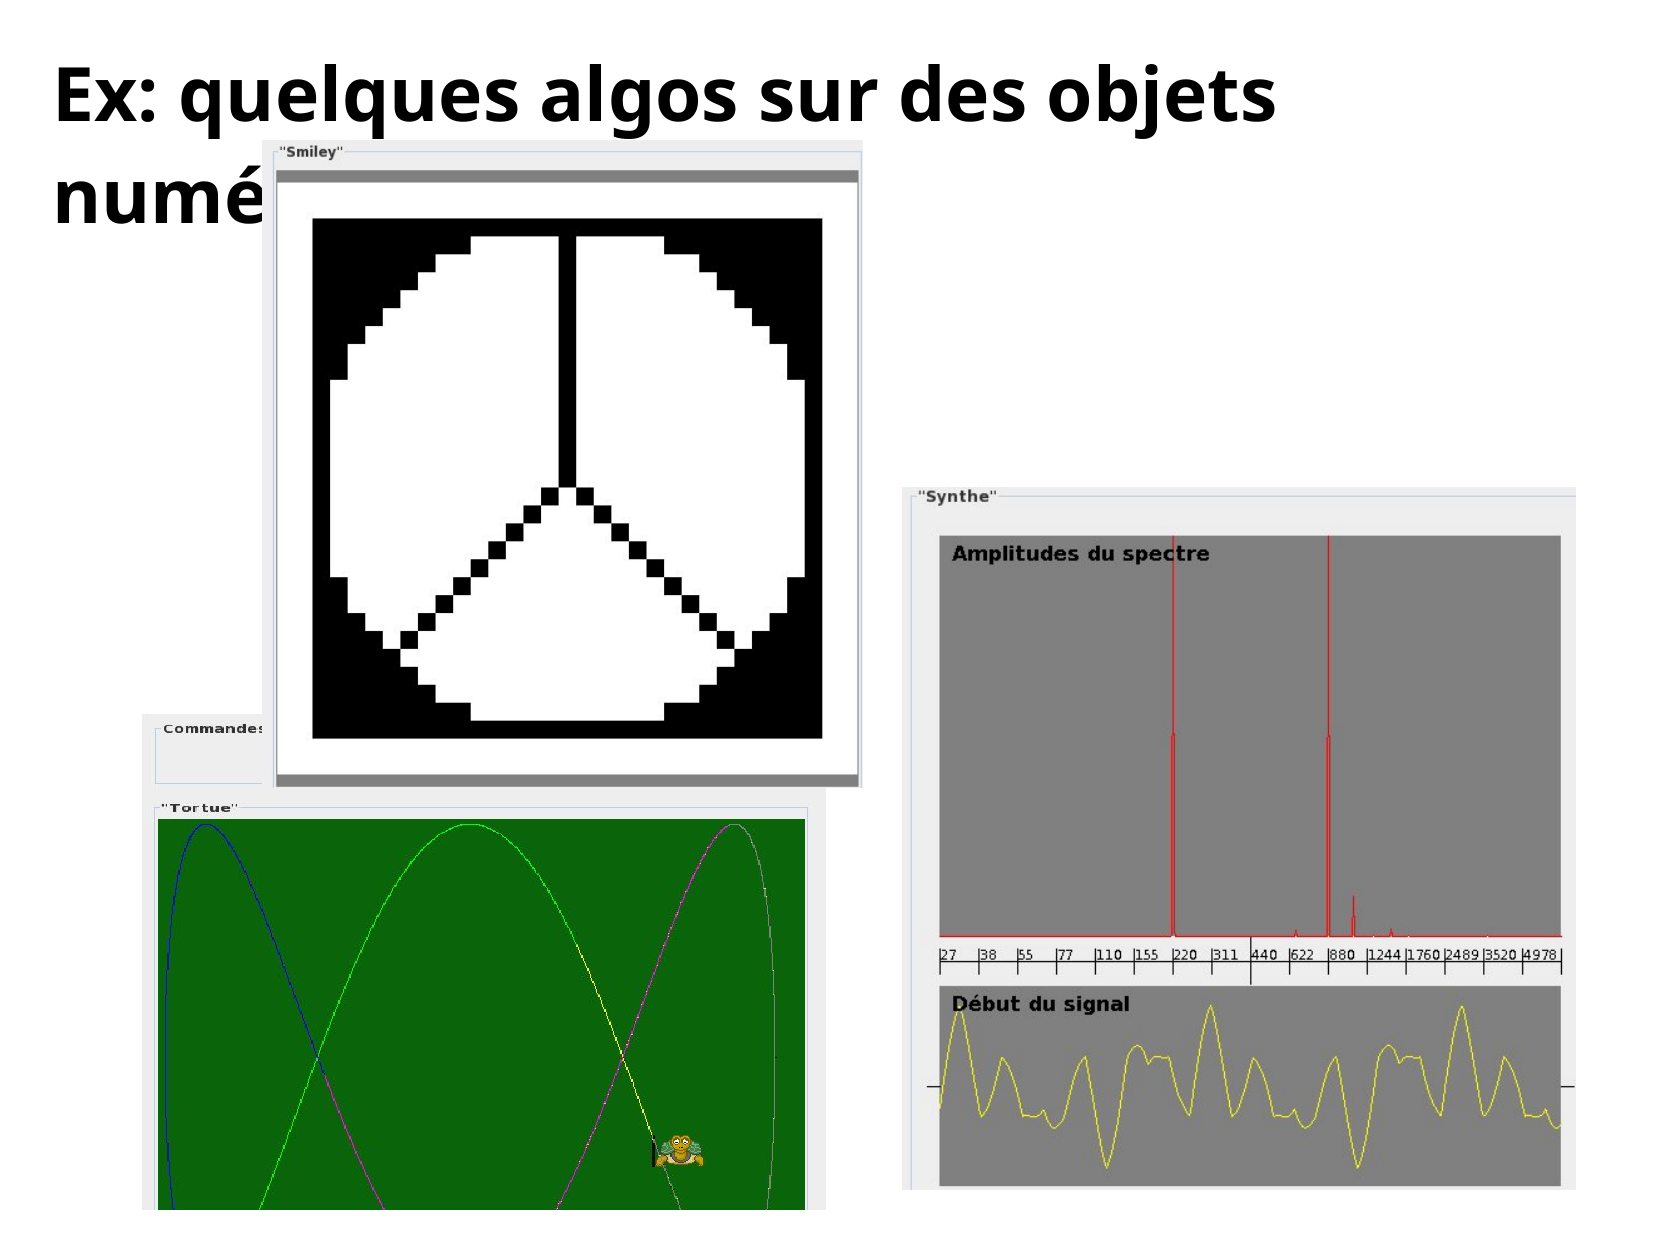

Ex: quelques algos sur des objets numériques